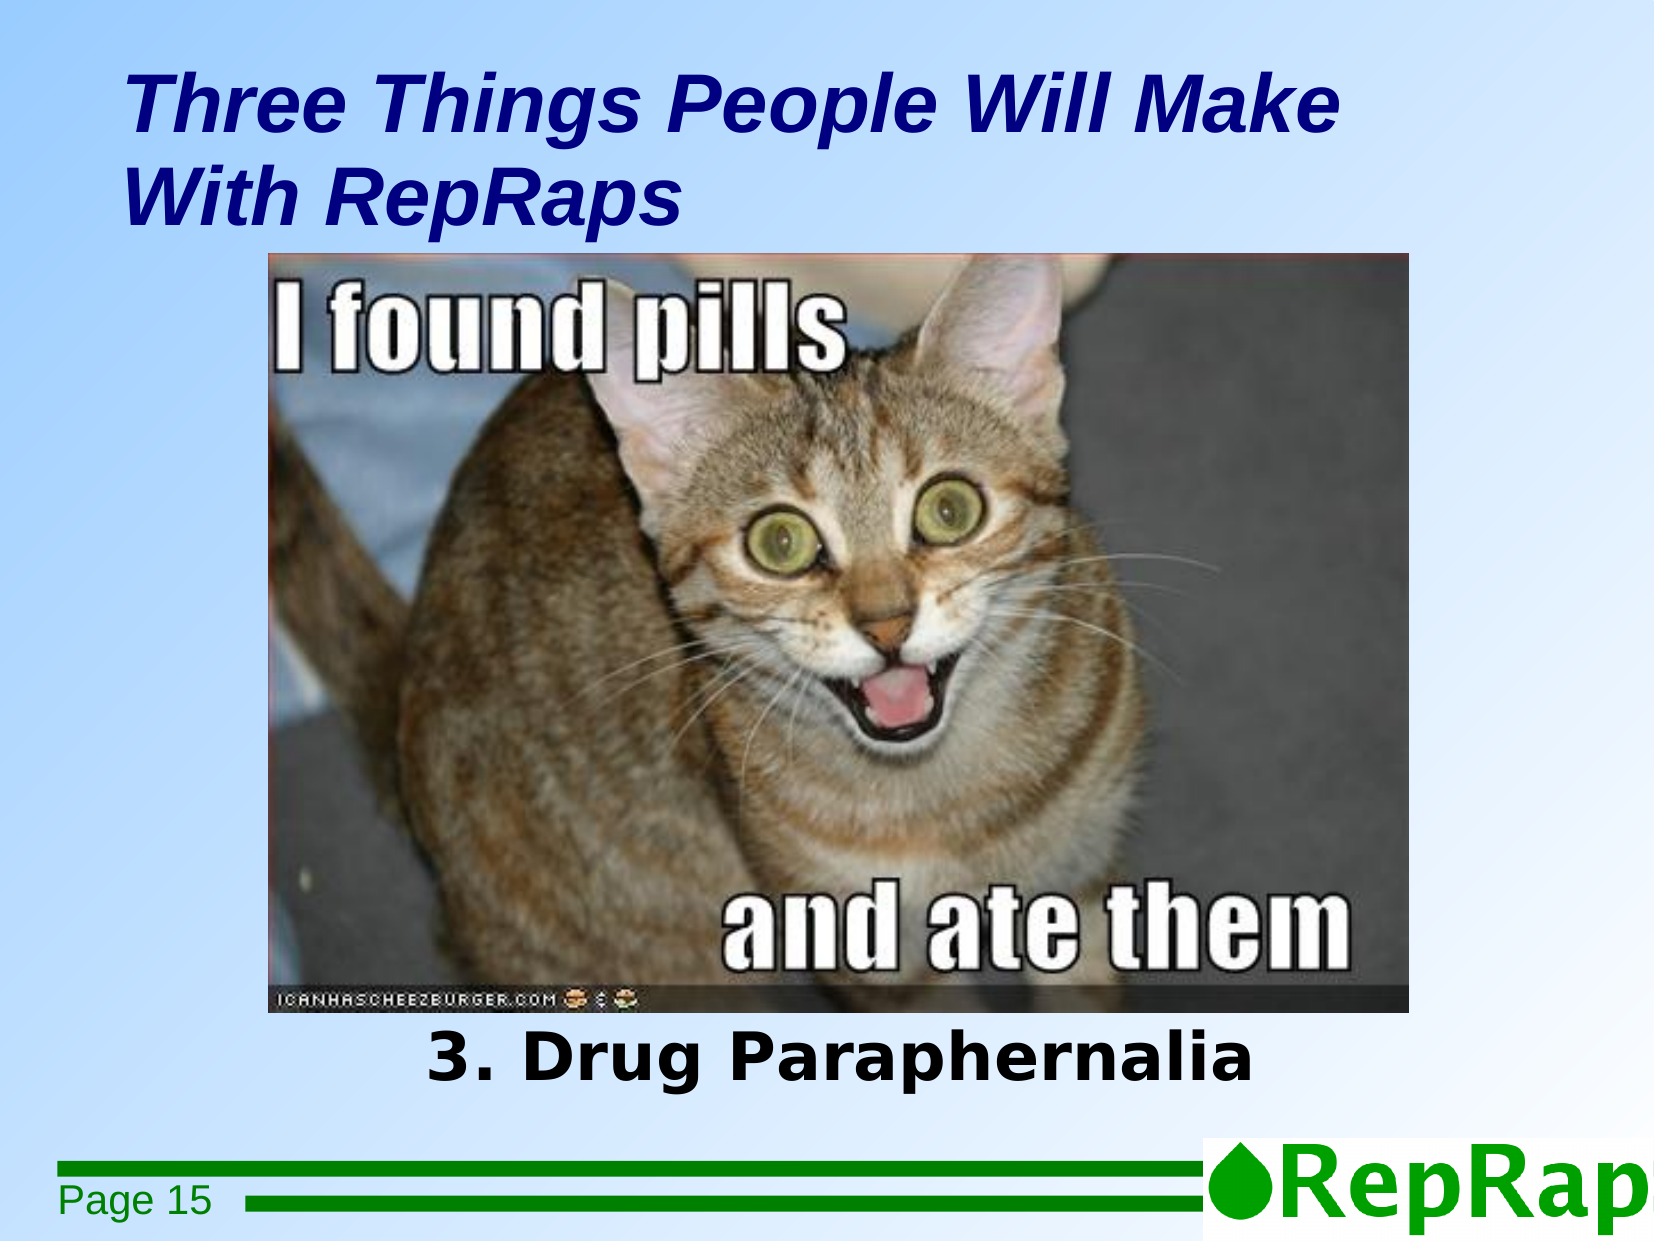

# Three Things People Will Make With RepRaps
3. Drug Paraphernalia